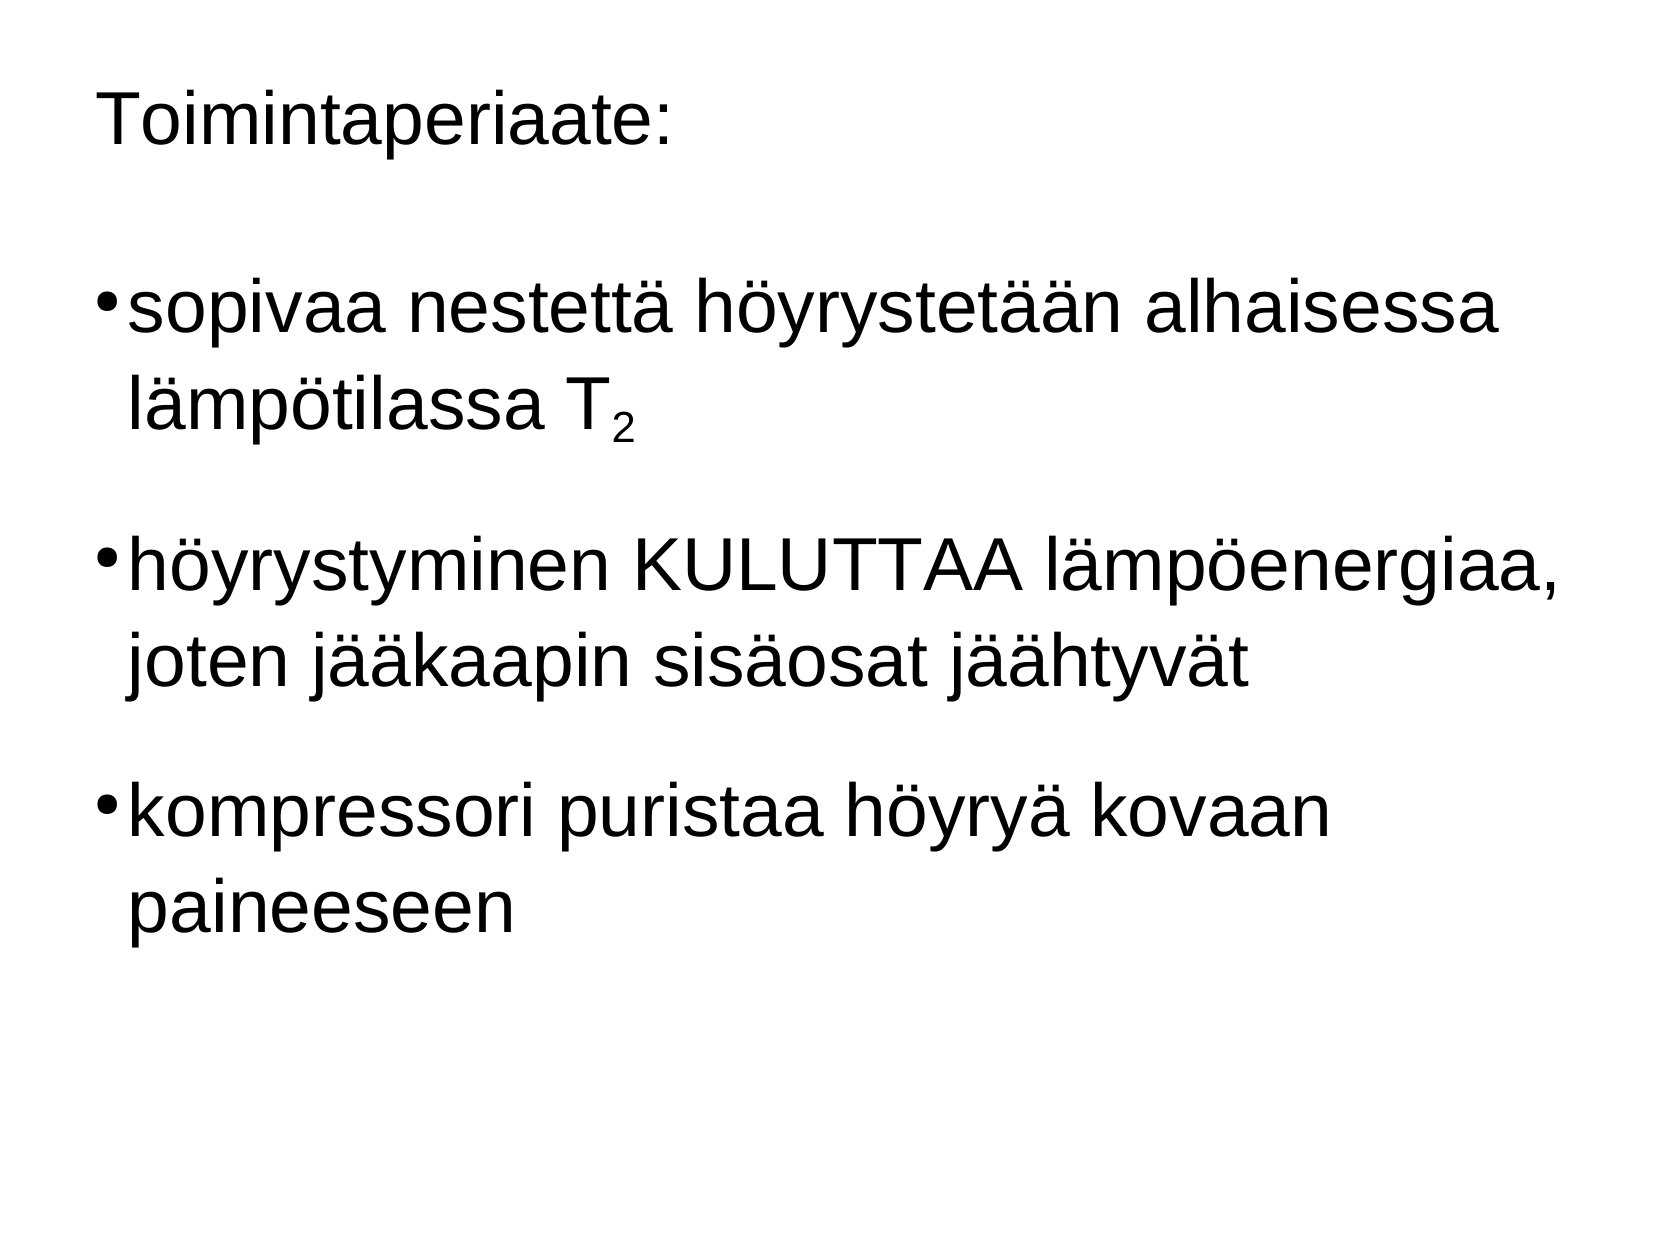

Toimintaperiaate:
sopivaa nestettä höyrystetään alhaisessa lämpötilassa T2
höyrystyminen KULUTTAA lämpöenergiaa, joten jääkaapin sisäosat jäähtyvät
kompressori puristaa höyryä kovaan paineeseen